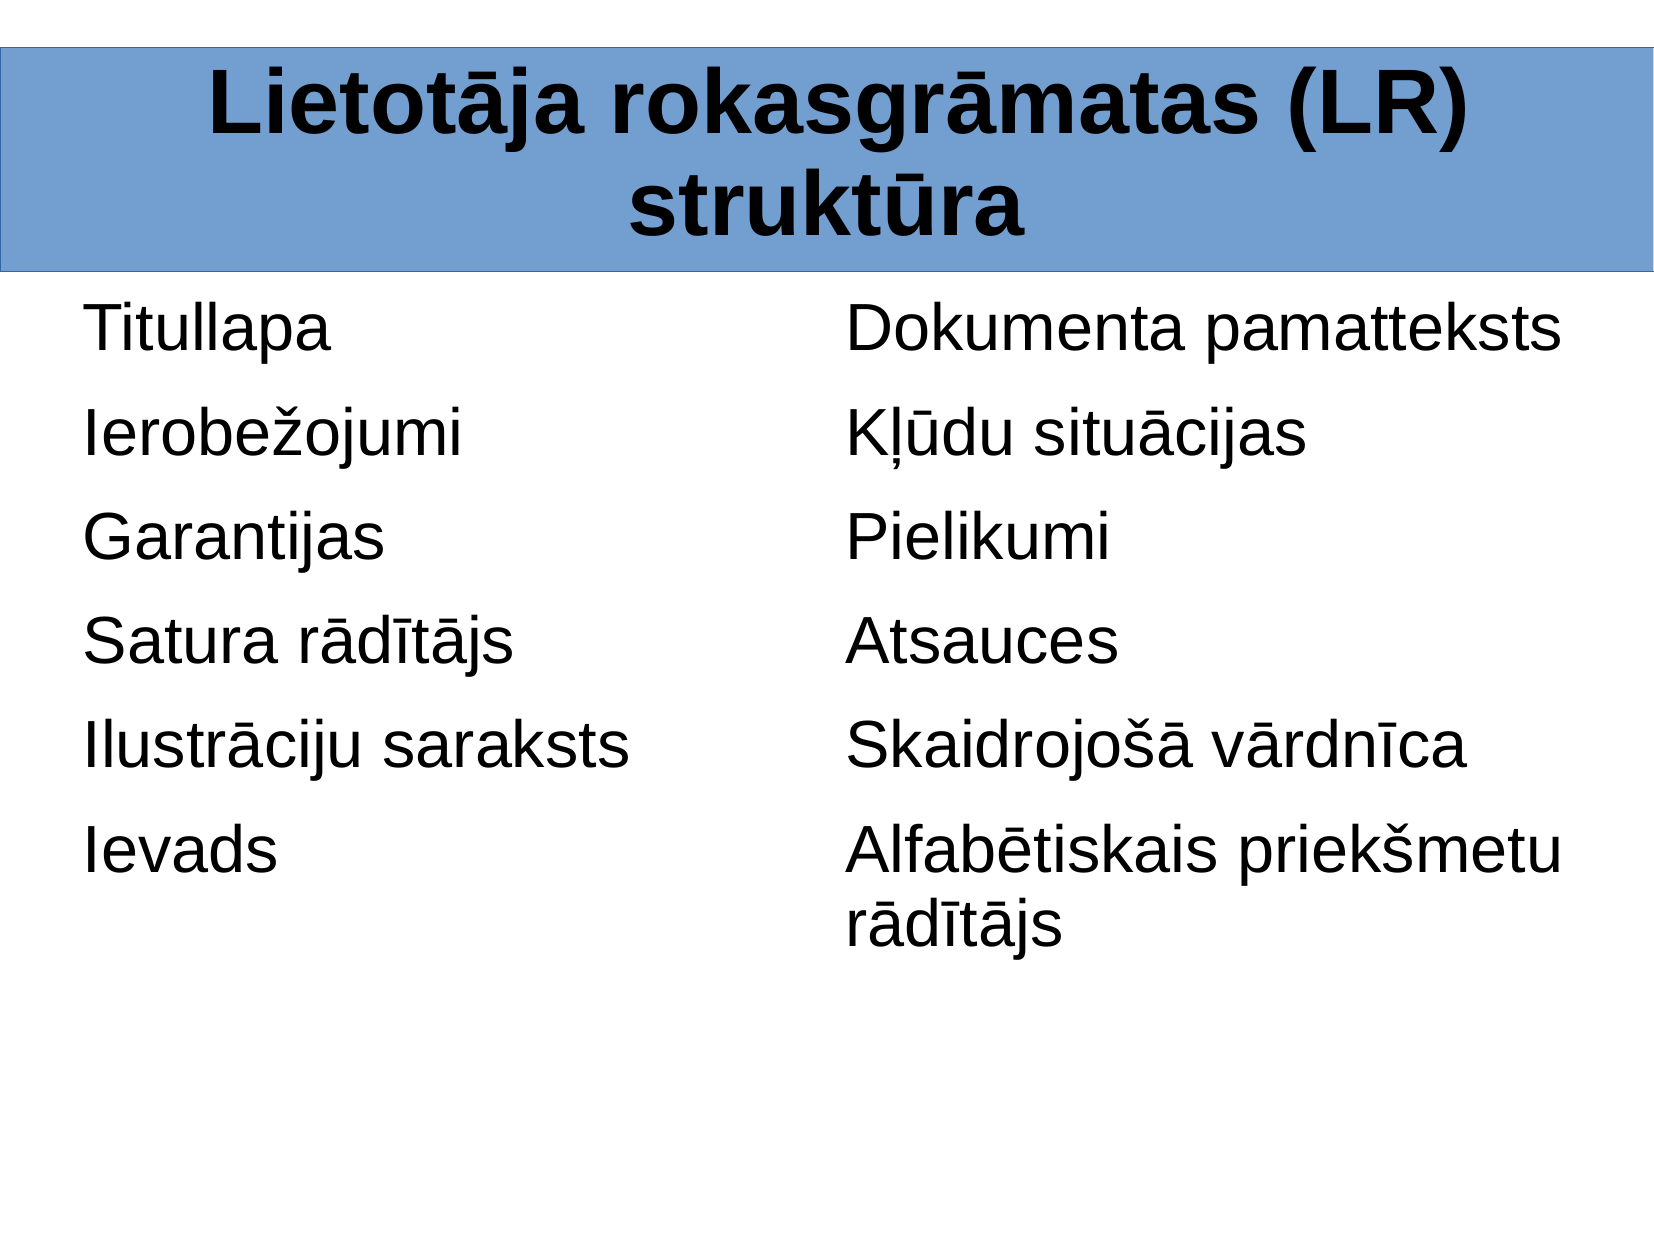

# Lietotāja rokasgrāmatas (LR) struktūra
Titullapa
Ierobežojumi
Garantijas
Satura rādītājs
Ilustrāciju saraksts
Ievads
Dokumenta pamatteksts
Kļūdu situācijas
Pielikumi
Atsauces
Skaidrojošā vārdnī­ca
Alfabētiskais priekšmetu rādītājs